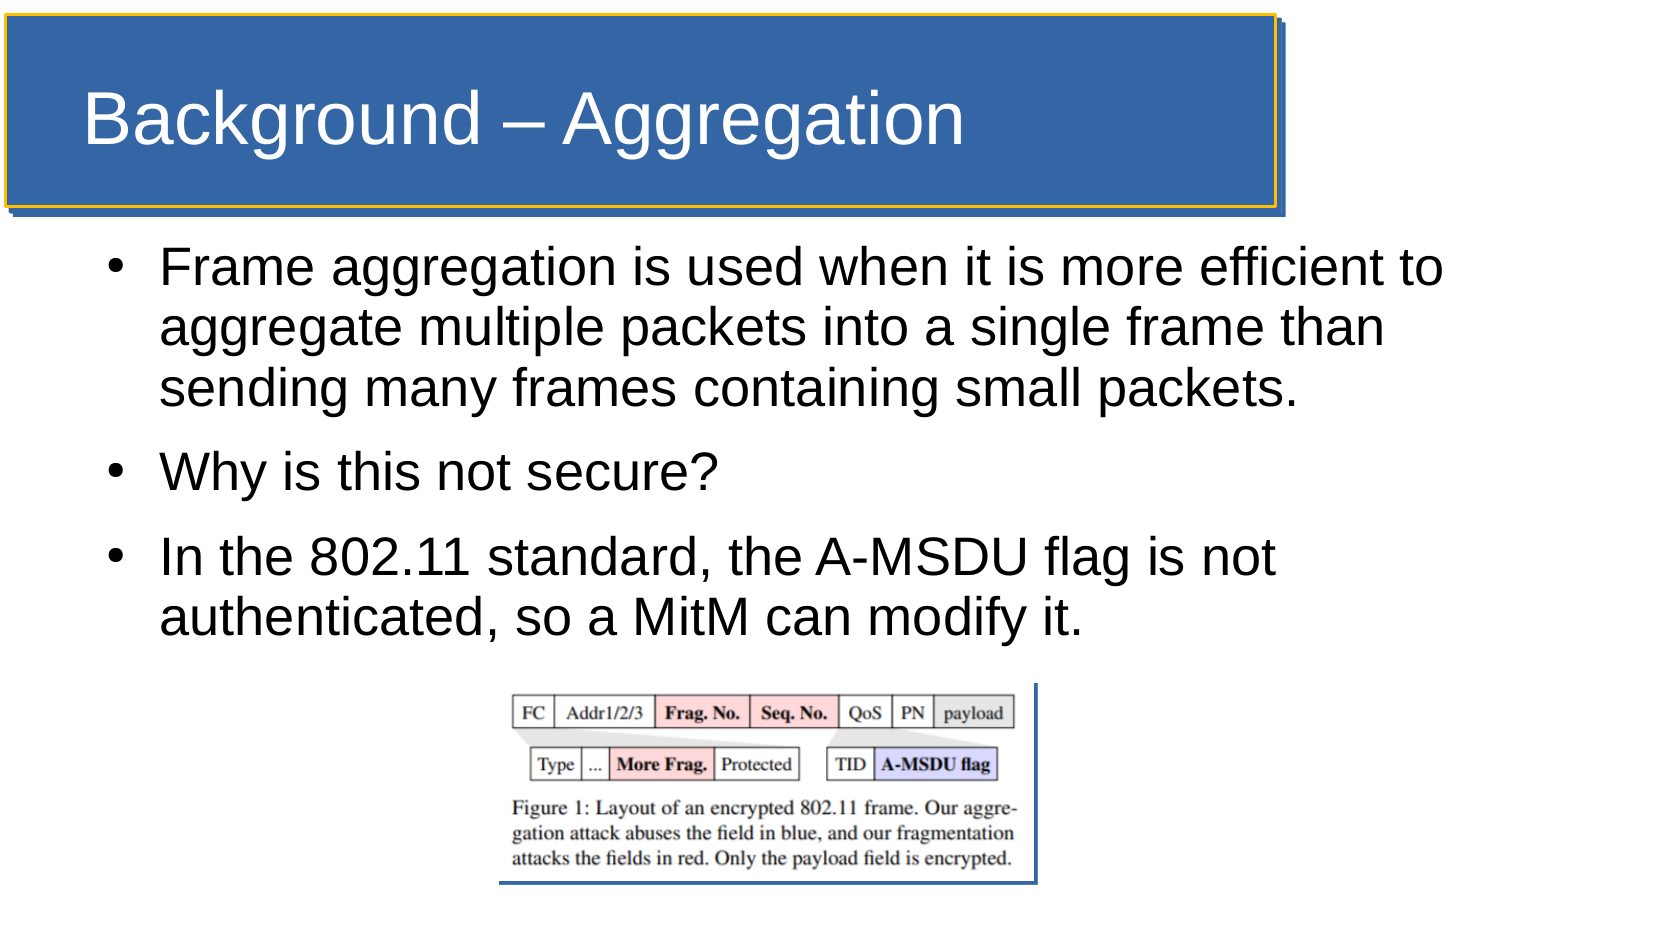

# Background – Aggregation
Frame aggregation is used when it is more efficient to aggregate multiple packets into a single frame than sending many frames containing small packets.
Why is this not secure?
In the 802.11 standard, the A-MSDU flag is not authenticated, so a MitM can modify it.